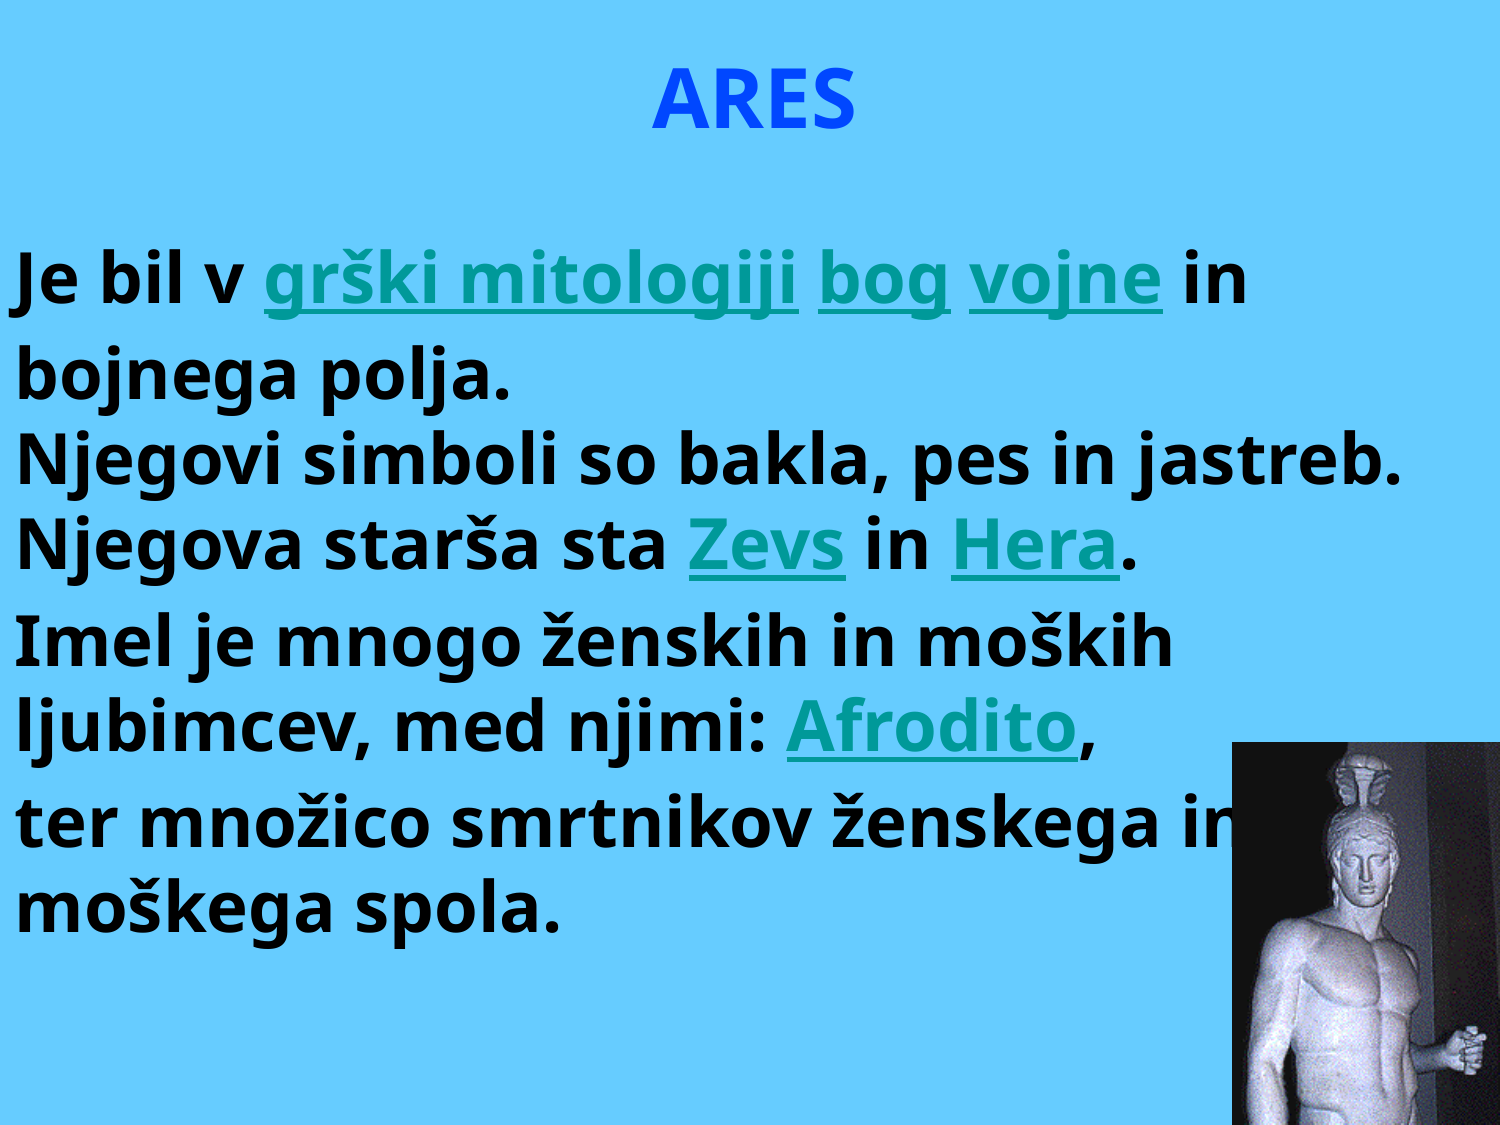

ARES
Je bil v grški mitologiji bog vojne in bojnega polja.
Njegovi simboli so bakla, pes in jastreb.
Njegova starša sta Zevs in Hera.
Imel je mnogo ženskih in moških ljubimcev, med njimi: Afrodito,
ter množico smrtnikov ženskega in moškega spola.